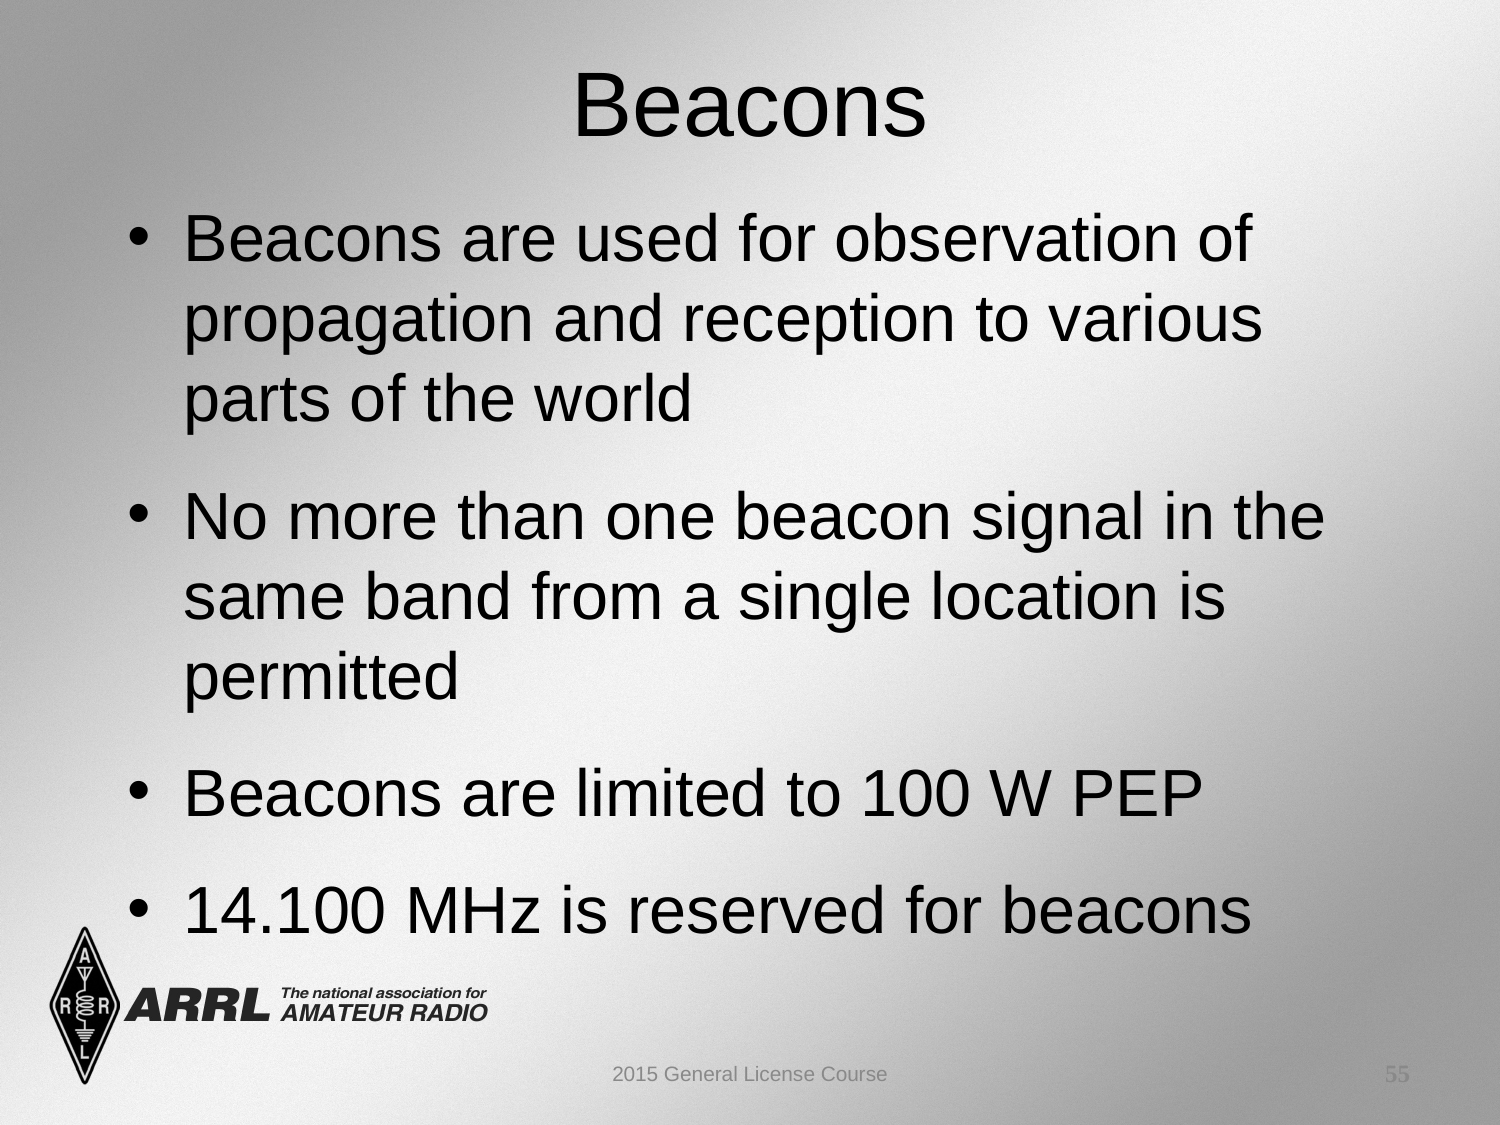

Beacons
Beacons are used for observation of propagation and reception to various parts of the world
No more than one beacon signal in the same band from a single location is permitted
Beacons are limited to 100 W PEP
14.100 MHz is reserved for beacons
2015 General License Course